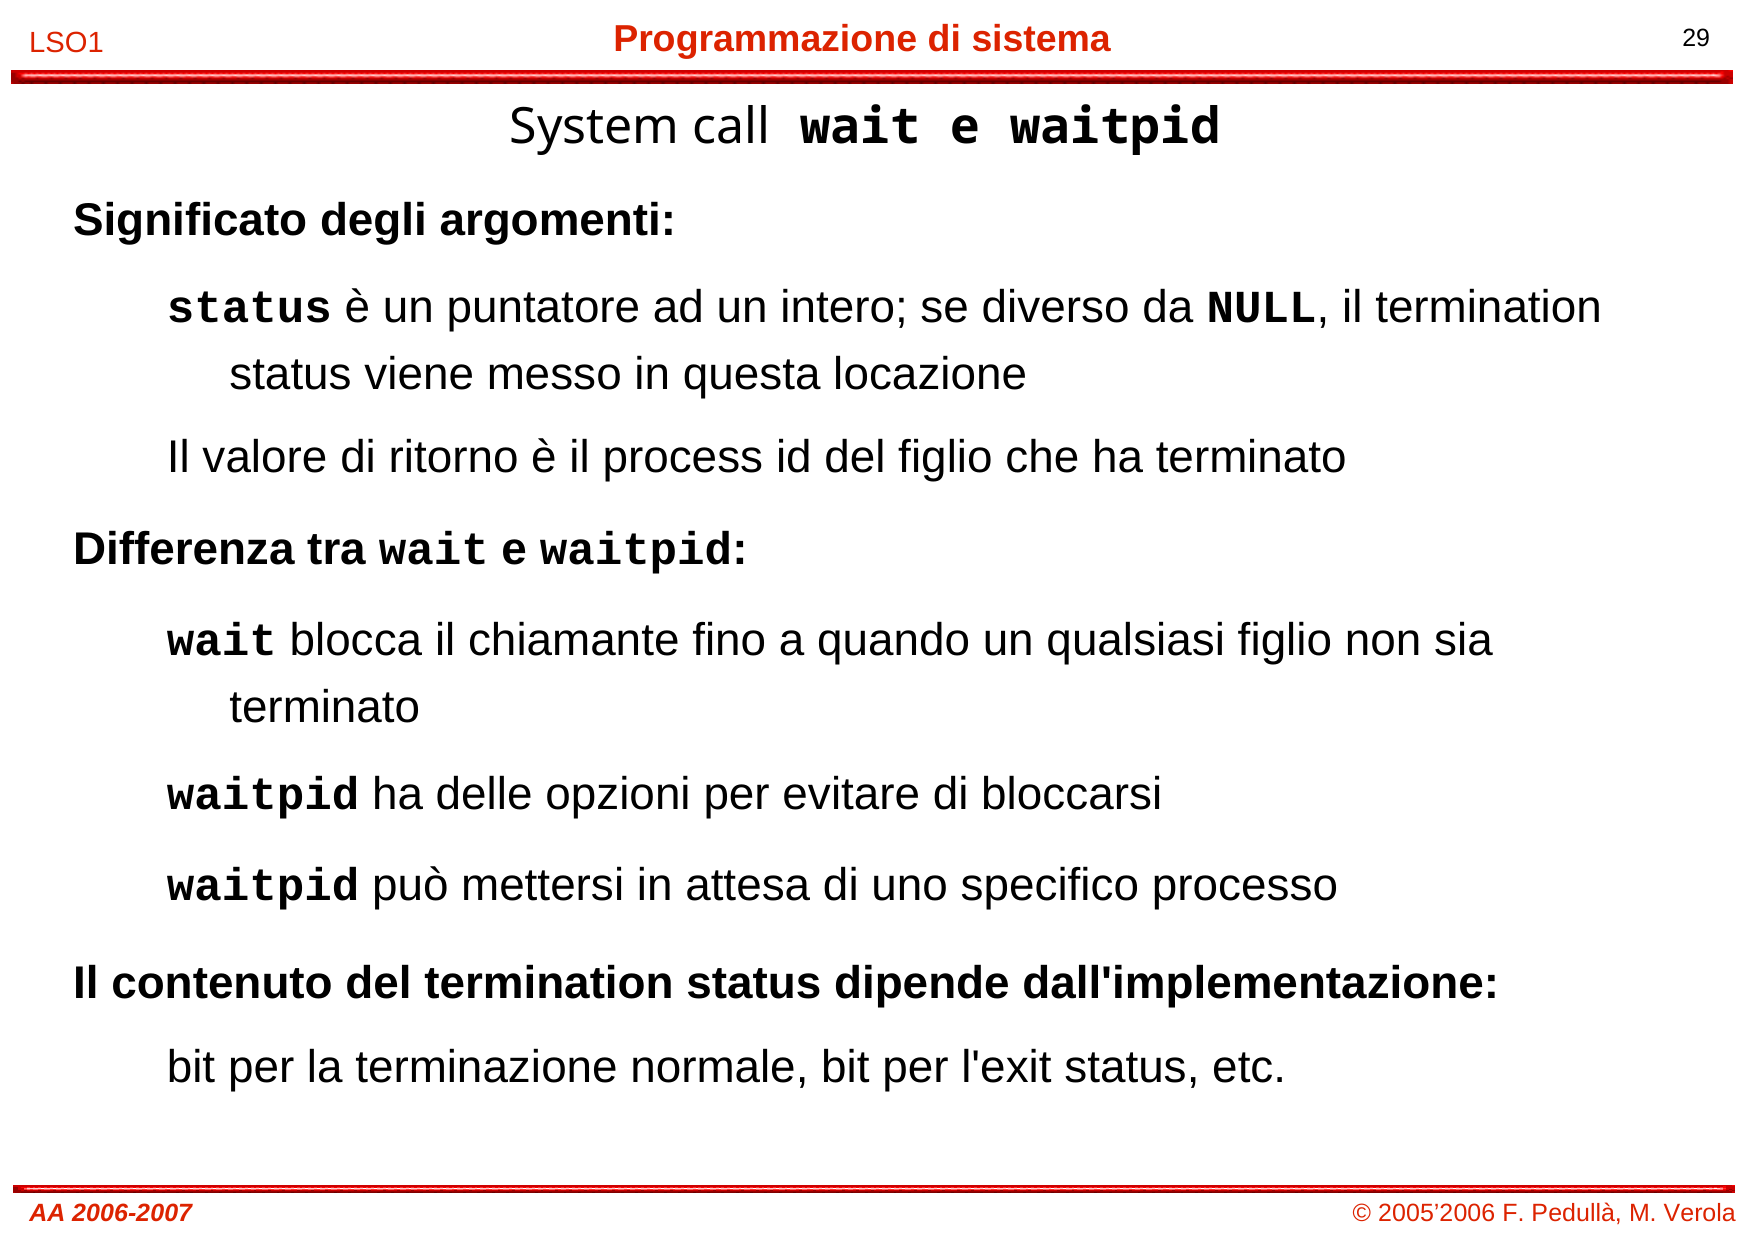

System call wait e waitpid
# Significato degli argomenti:
status è un puntatore ad un intero; se diverso da NULL, il termination status viene messo in questa locazione
Il valore di ritorno è il process id del figlio che ha terminato
Differenza tra wait e waitpid:
wait blocca il chiamante fino a quando un qualsiasi figlio non sia terminato
waitpid ha delle opzioni per evitare di bloccarsi
waitpid può mettersi in attesa di uno specifico processo
Il contenuto del termination status dipende dall'implementazione:
bit per la terminazione normale, bit per l'exit status, etc.